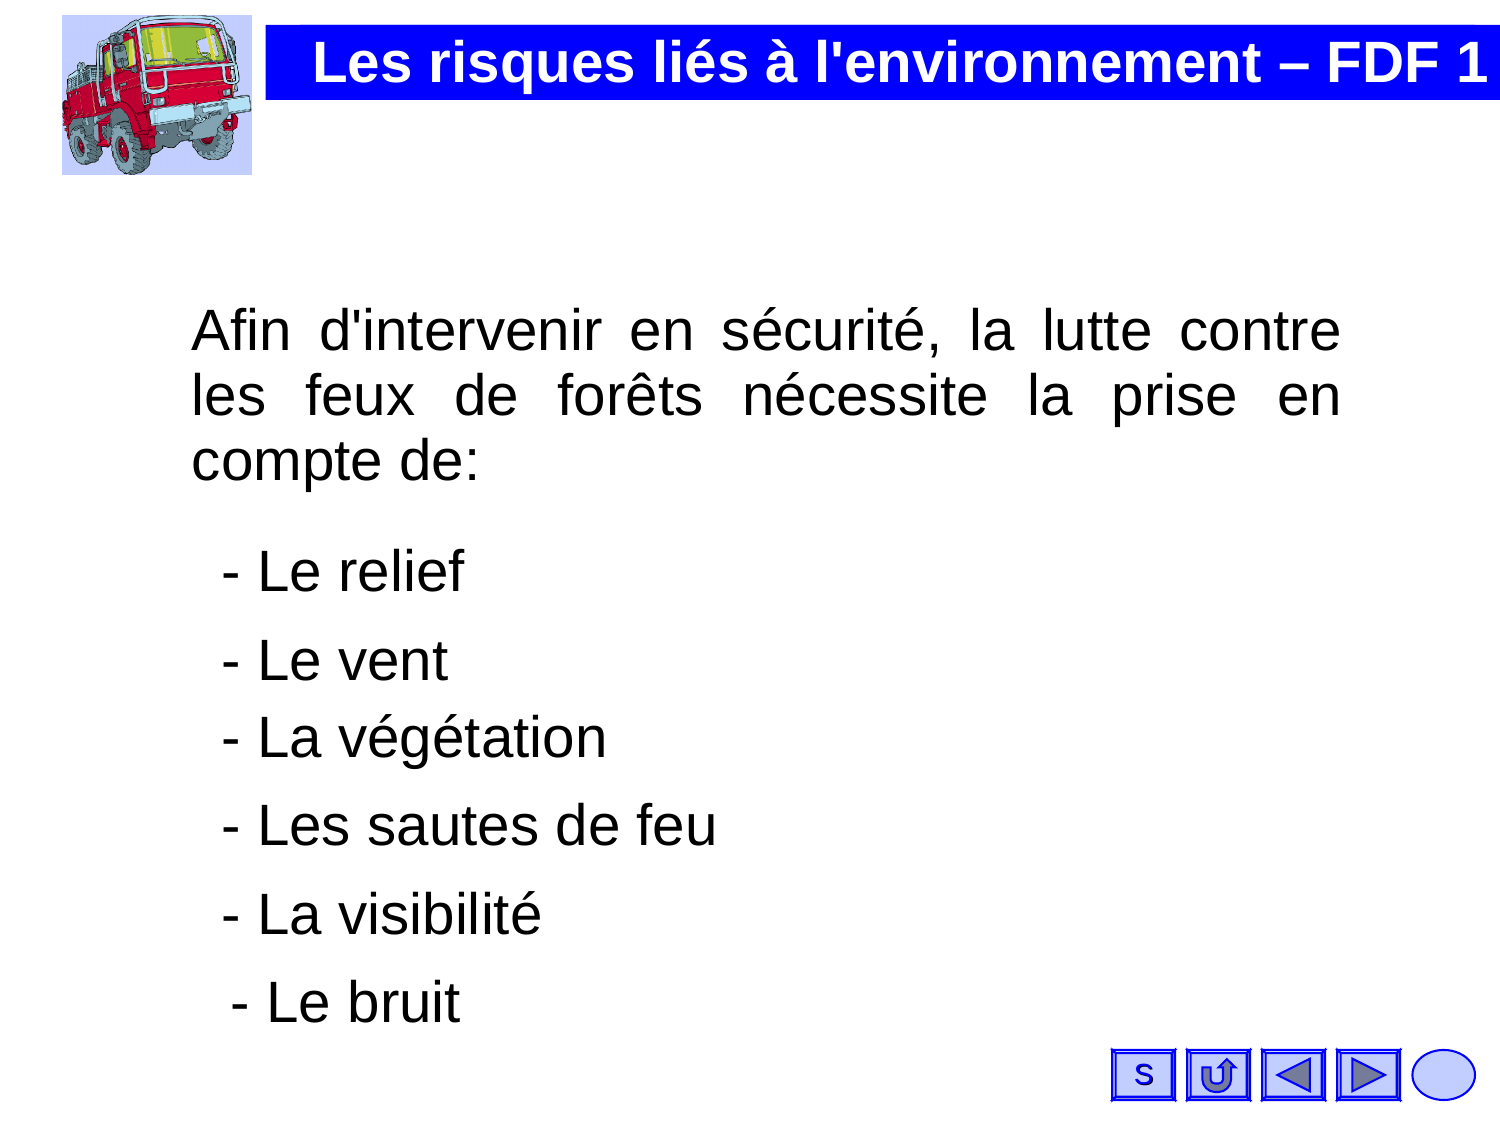

Les risques liés à l'environnement – FDF 1
Afin d'intervenir en sécurité, la lutte contre les feux de forêts nécessite la prise en compte de:
- Le relief
- Le vent
- La végétation
- Les sautes de feu
- La visibilité
- Le bruit